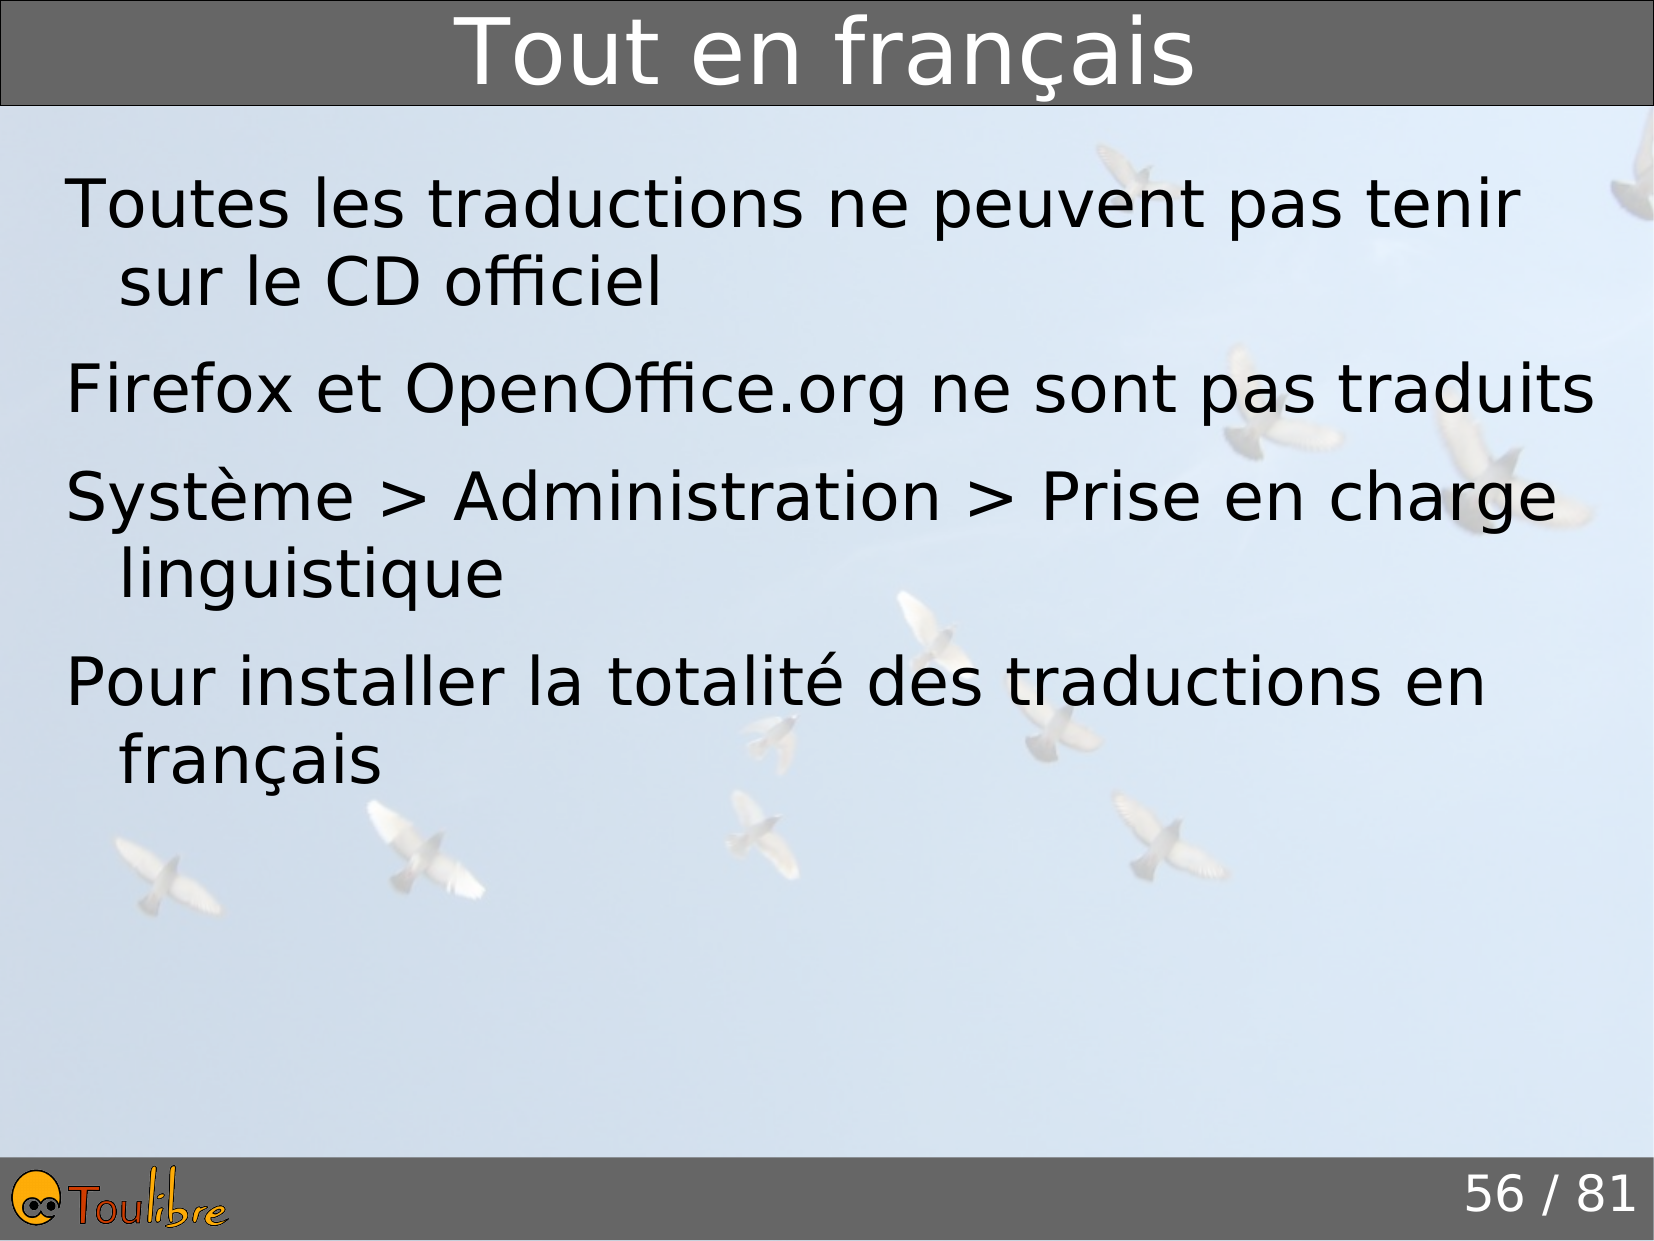

# Tout en français
Toutes les traductions ne peuvent pas tenir sur le CD officiel
Firefox et OpenOffice.org ne sont pas traduits
Système > Administration > Prise en charge linguistique
Pour installer la totalité des traductions en français